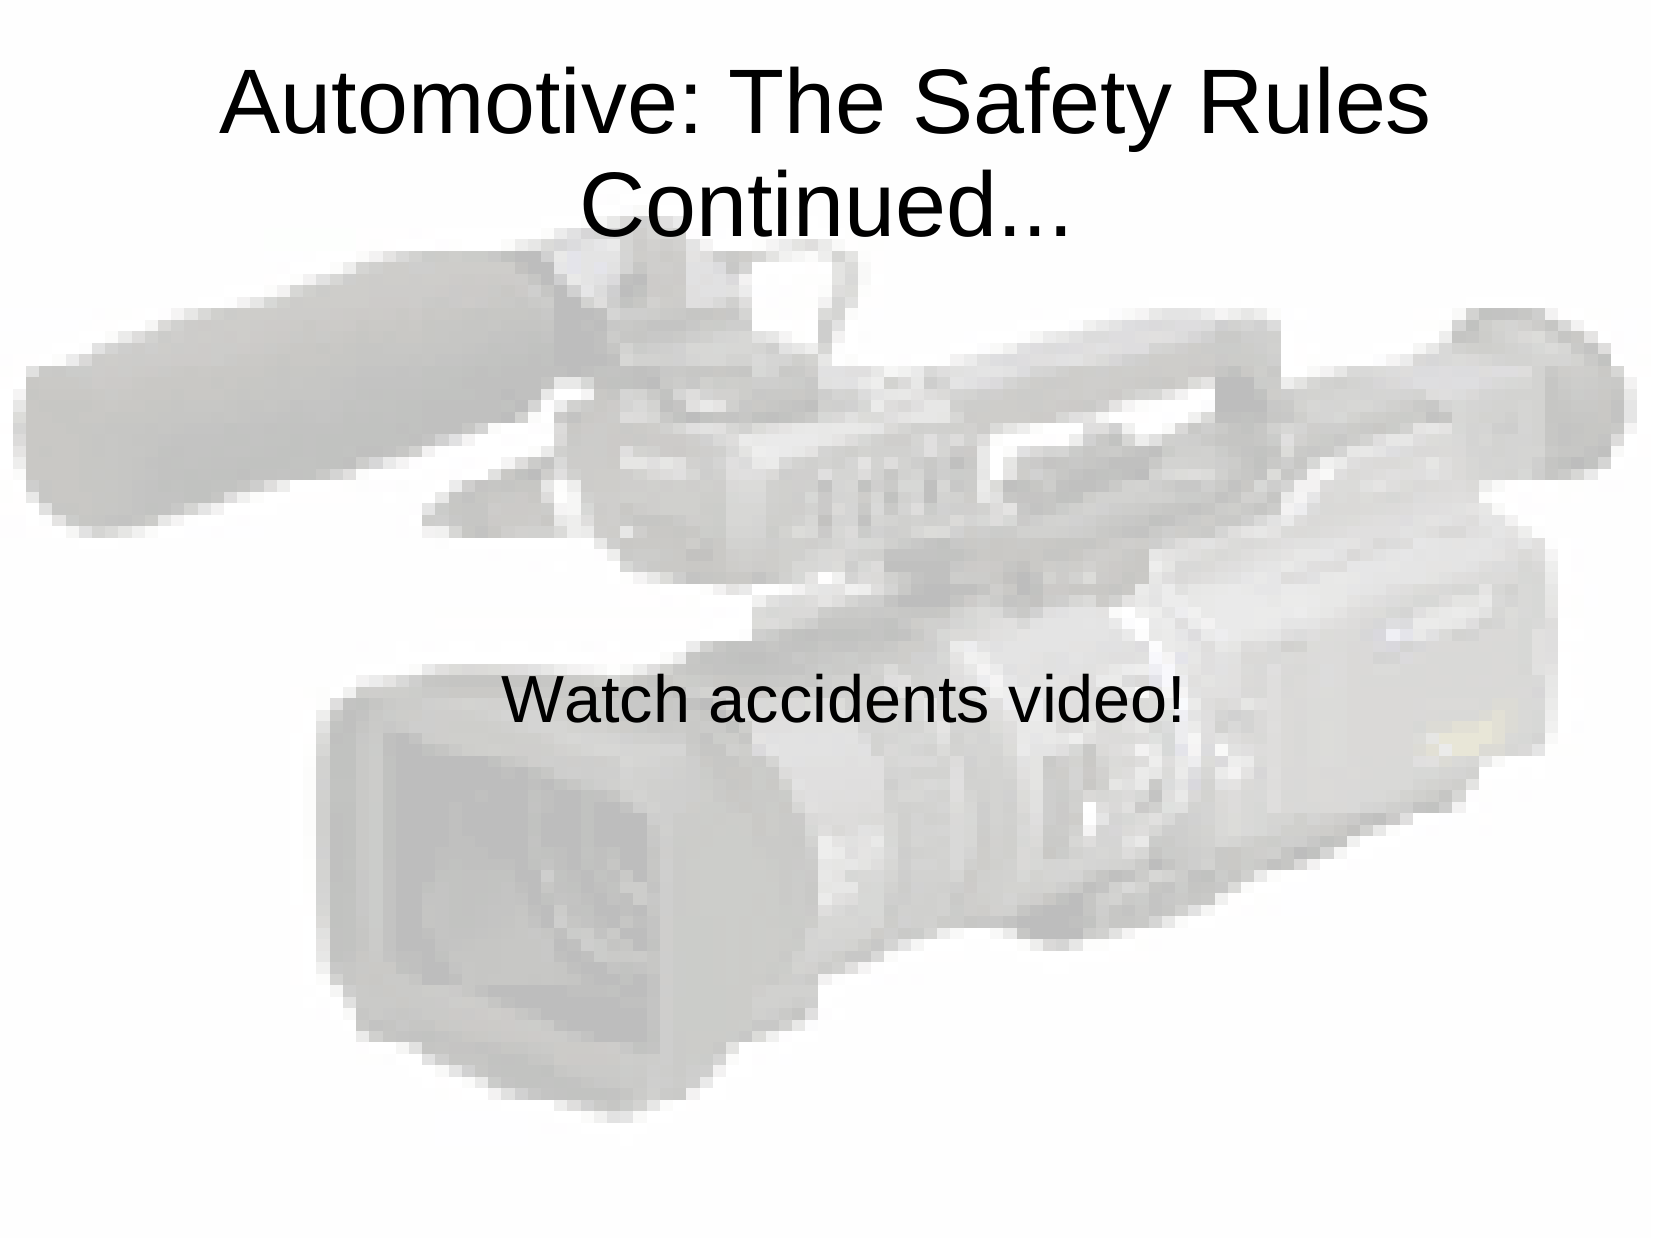

# Automotive: The Safety Rules Continued...
Watch accidents video!